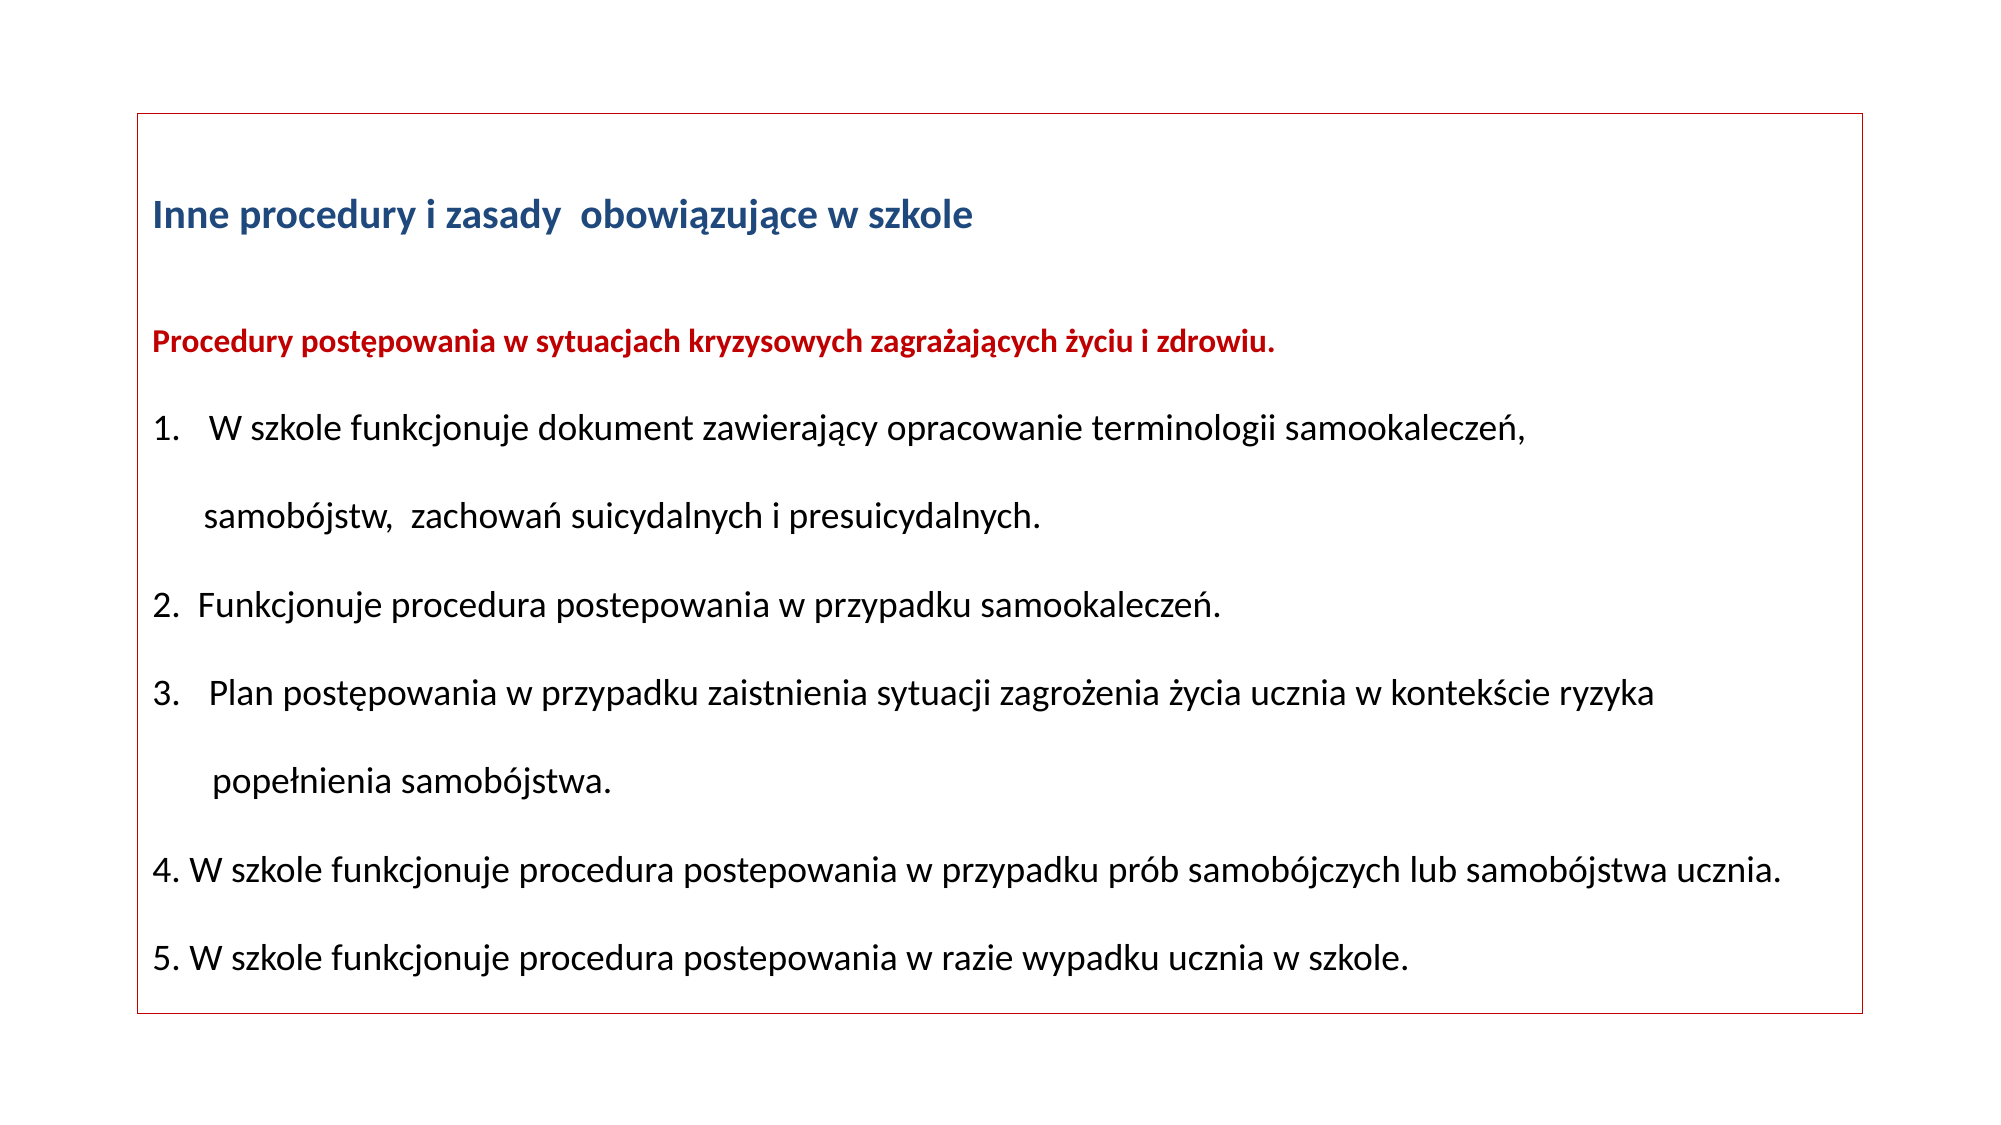

# Inne procedury i zasady obowiązujące w szkole
Procedury postępowania w sytuacjach kryzysowych zagrażających życiu i zdrowiu.
W szkole funkcjonuje dokument zawierający opracowanie terminologii samookaleczeń,
 samobójstw, zachowań suicydalnych i presuicydalnych.
2. Funkcjonuje procedura postepowania w przypadku samookaleczeń.
Plan postępowania w przypadku zaistnienia sytuacji zagrożenia życia ucznia w kontekście ryzyka
 popełnienia samobójstwa.
4. W szkole funkcjonuje procedura postepowania w przypadku prób samobójczych lub samobójstwa ucznia.
5. W szkole funkcjonuje procedura postepowania w razie wypadku ucznia w szkole.